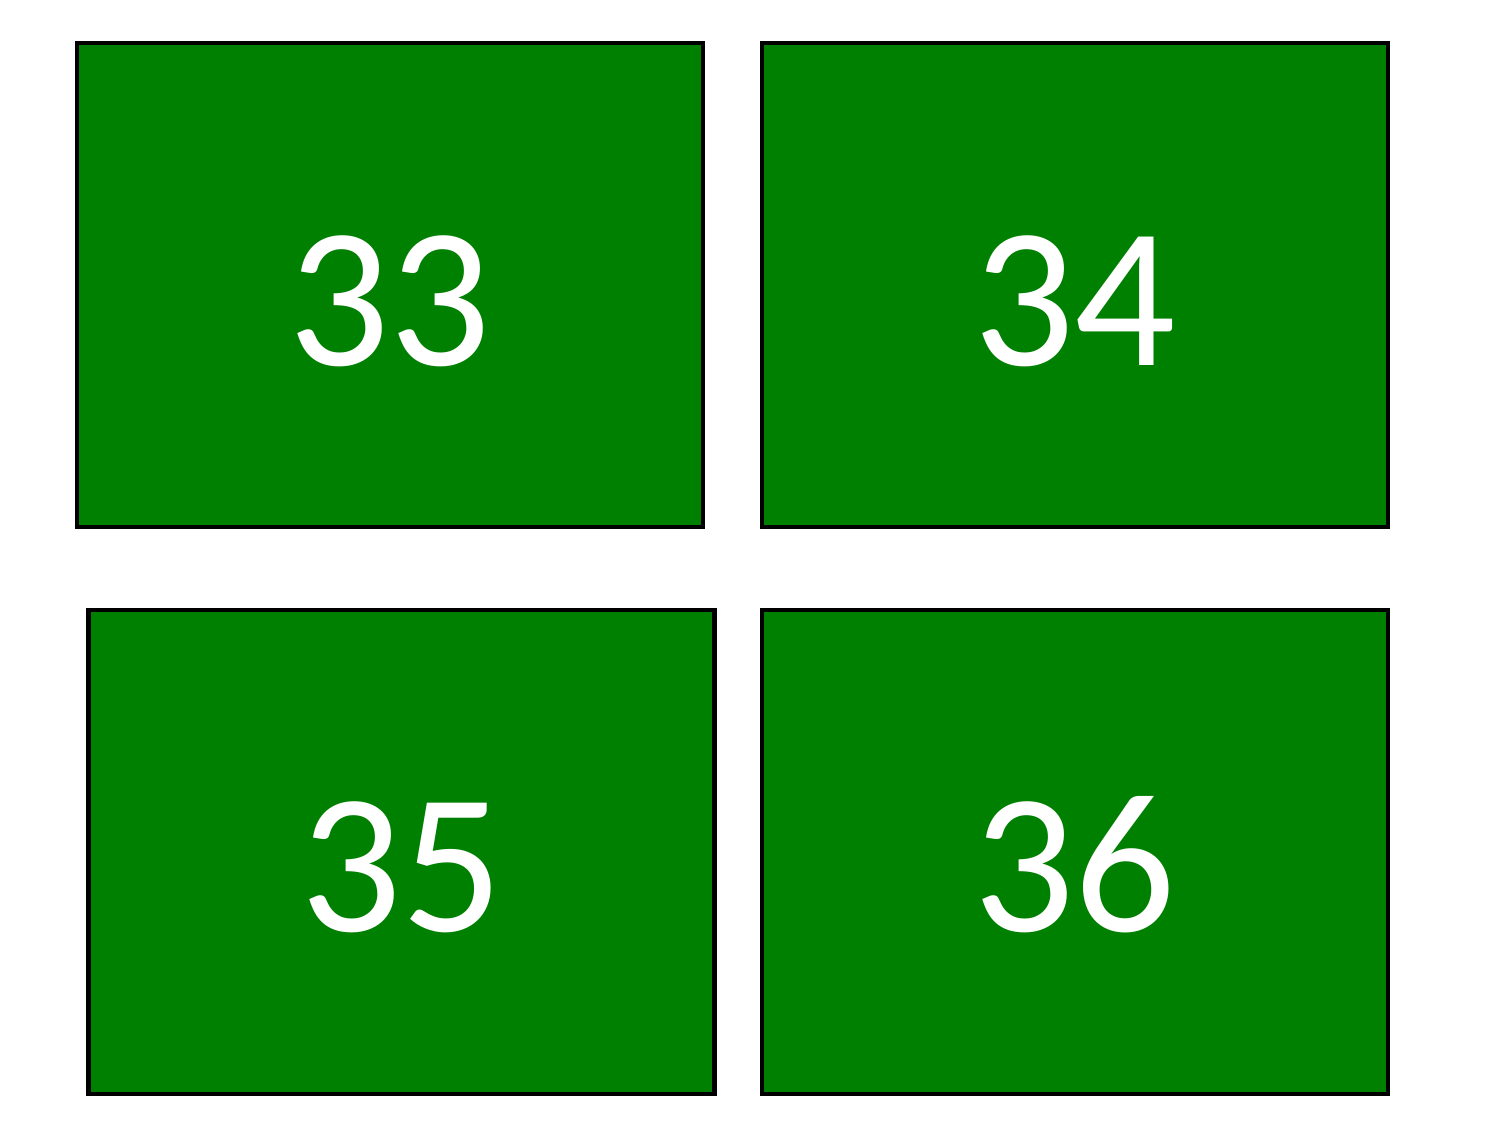

Jaké bude vzájemné silové působení mezi protonem a elektronem?
33
Jaké vzájemné silové působení bude mezi dvěma elektrony?
34
Jak se jmenuje přírodní magnet a jaké má vlastnosti?
35
Jak se nazývají látky nikl, železo, kobalt?
36